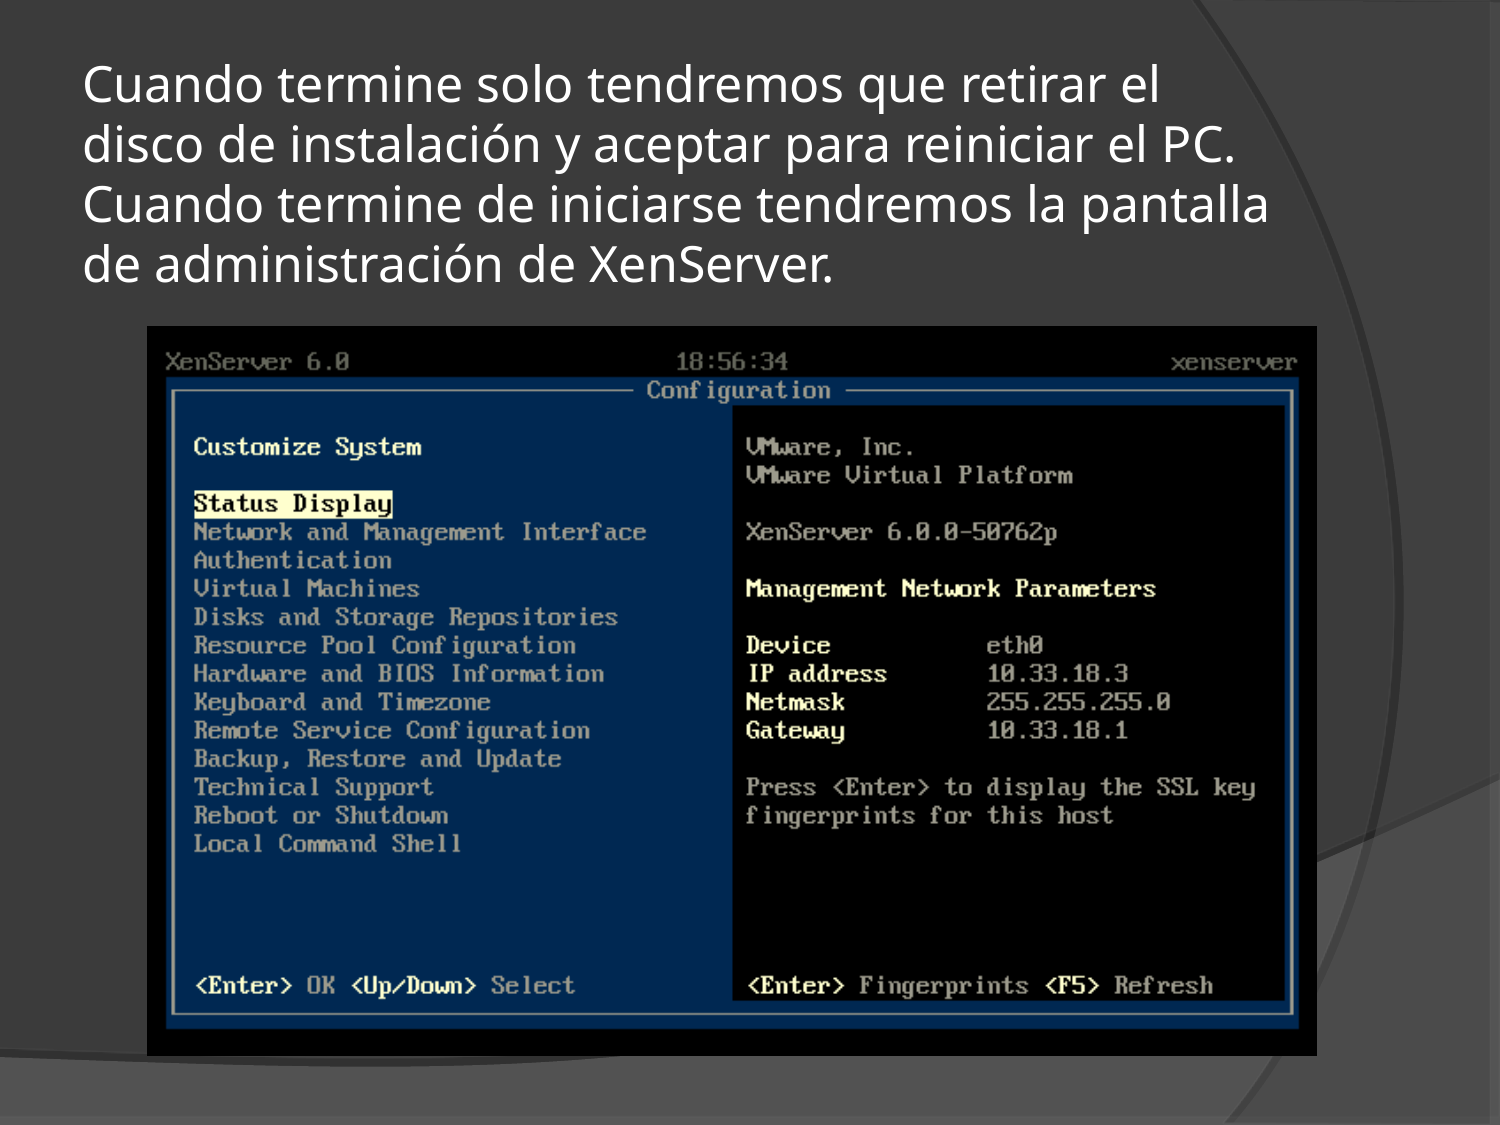

# Cuando termine solo tendremos que retirar el disco de instalación y aceptar para reiniciar el PC. Cuando termine de iniciarse tendremos la pantalla de administración de XenServer.